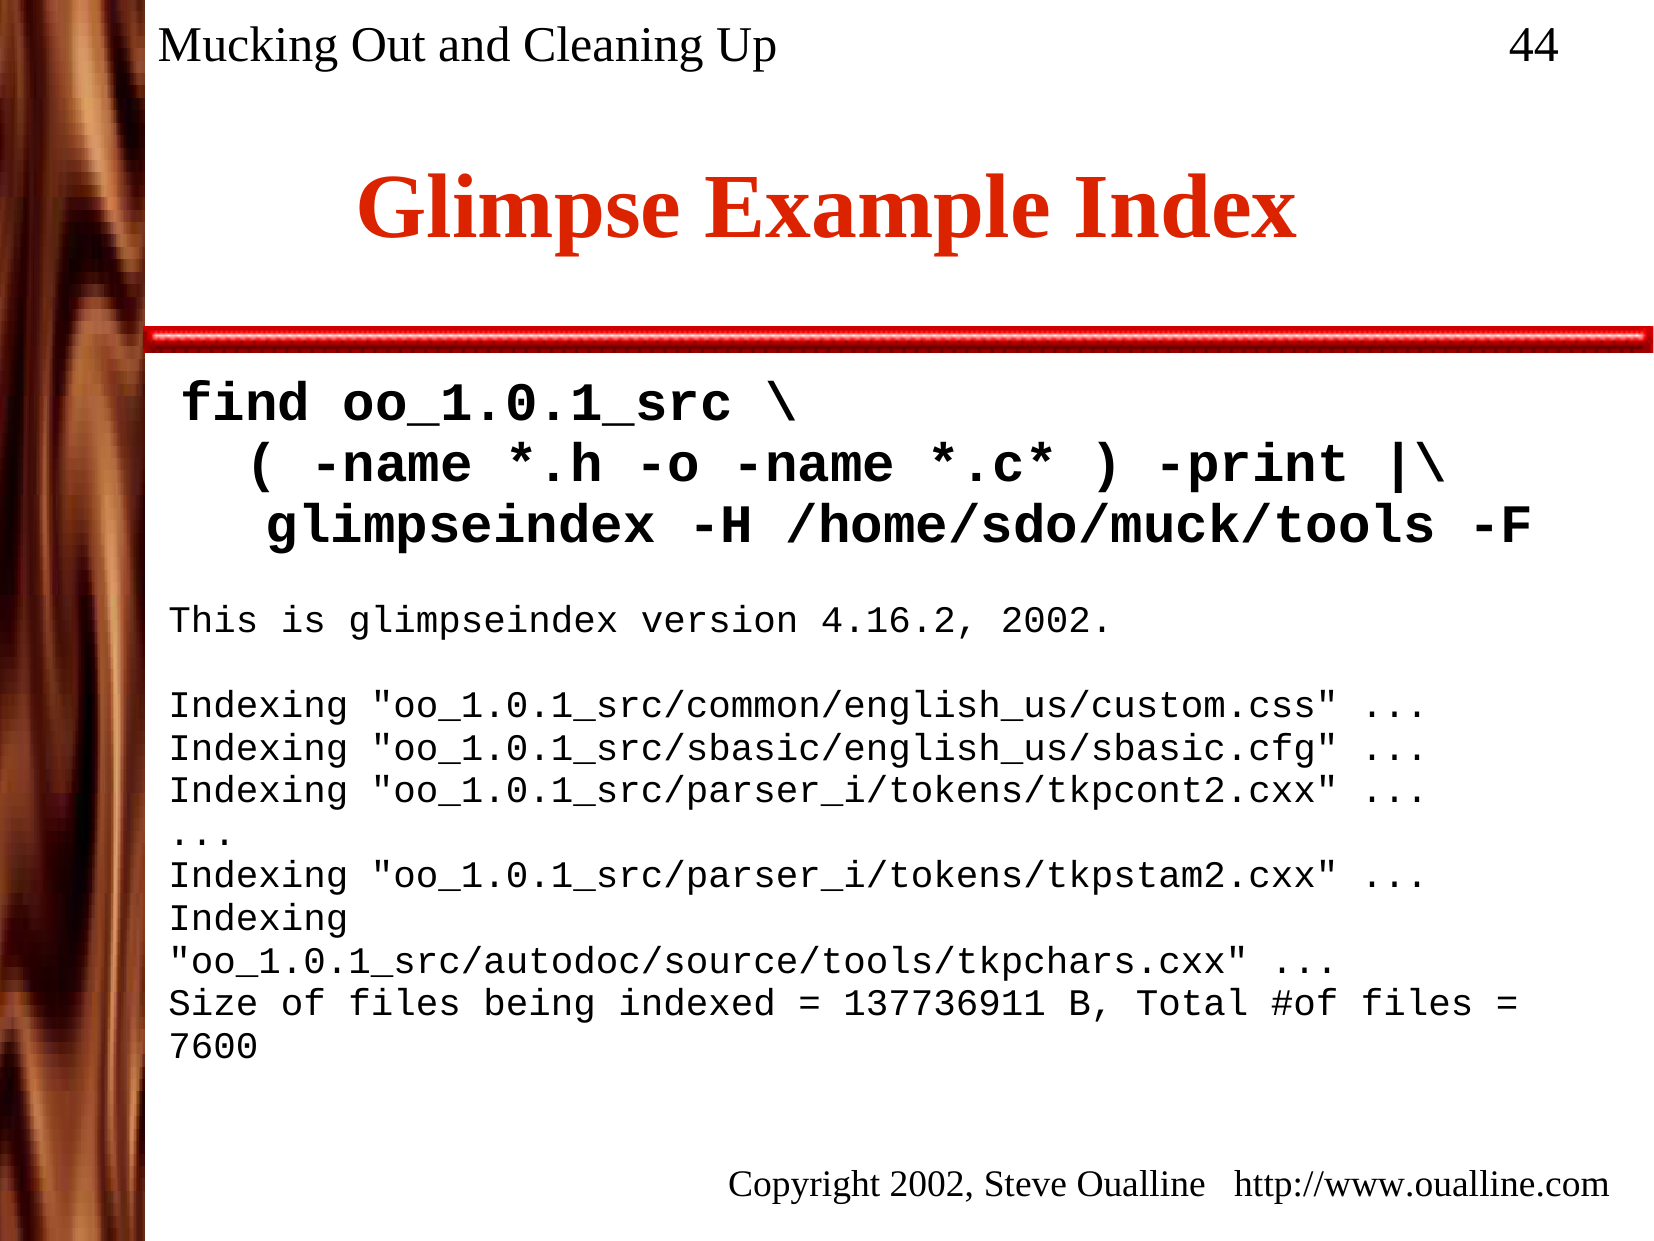

# Glimpse Example Index
find oo_1.0.1_src \
 ( -name *.h -o -name *.c* ) -print |\
 glimpseindex -H /home/sdo/muck/tools -F
This is glimpseindex version 4.16.2, 2002.
Indexing "oo_1.0.1_src/common/english_us/custom.css" ...
Indexing "oo_1.0.1_src/sbasic/english_us/sbasic.cfg" ...
Indexing "oo_1.0.1_src/parser_i/tokens/tkpcont2.cxx" ...
...
Indexing "oo_1.0.1_src/parser_i/tokens/tkpstam2.cxx" ...
Indexing "oo_1.0.1_src/autodoc/source/tools/tkpchars.cxx" ...
Size of files being indexed = 137736911 B, Total #of files = 7600